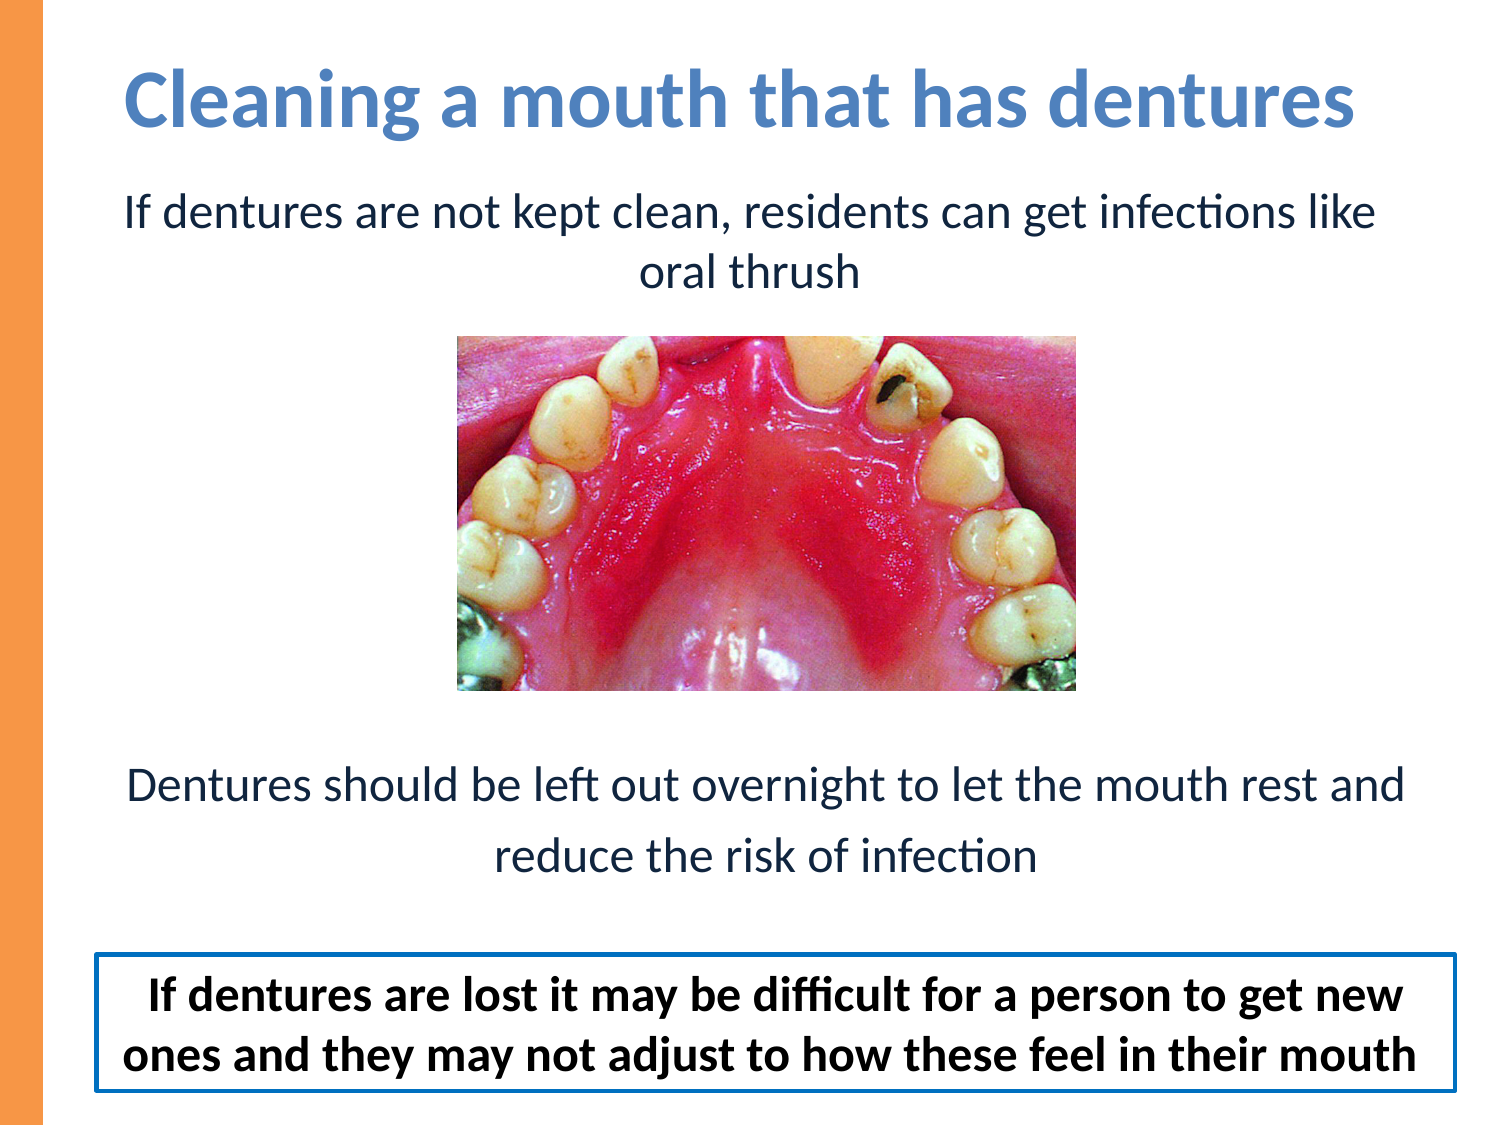

Cleaning a mouth that has dentures
# If dentures are not kept clean, residents can get infections like oral thrush
Dentures should be left out overnight to let the mouth rest and reduce the risk of infection
If dentures are lost it may be difficult for a person to get new ones and they may not adjust to how these feel in their mouth